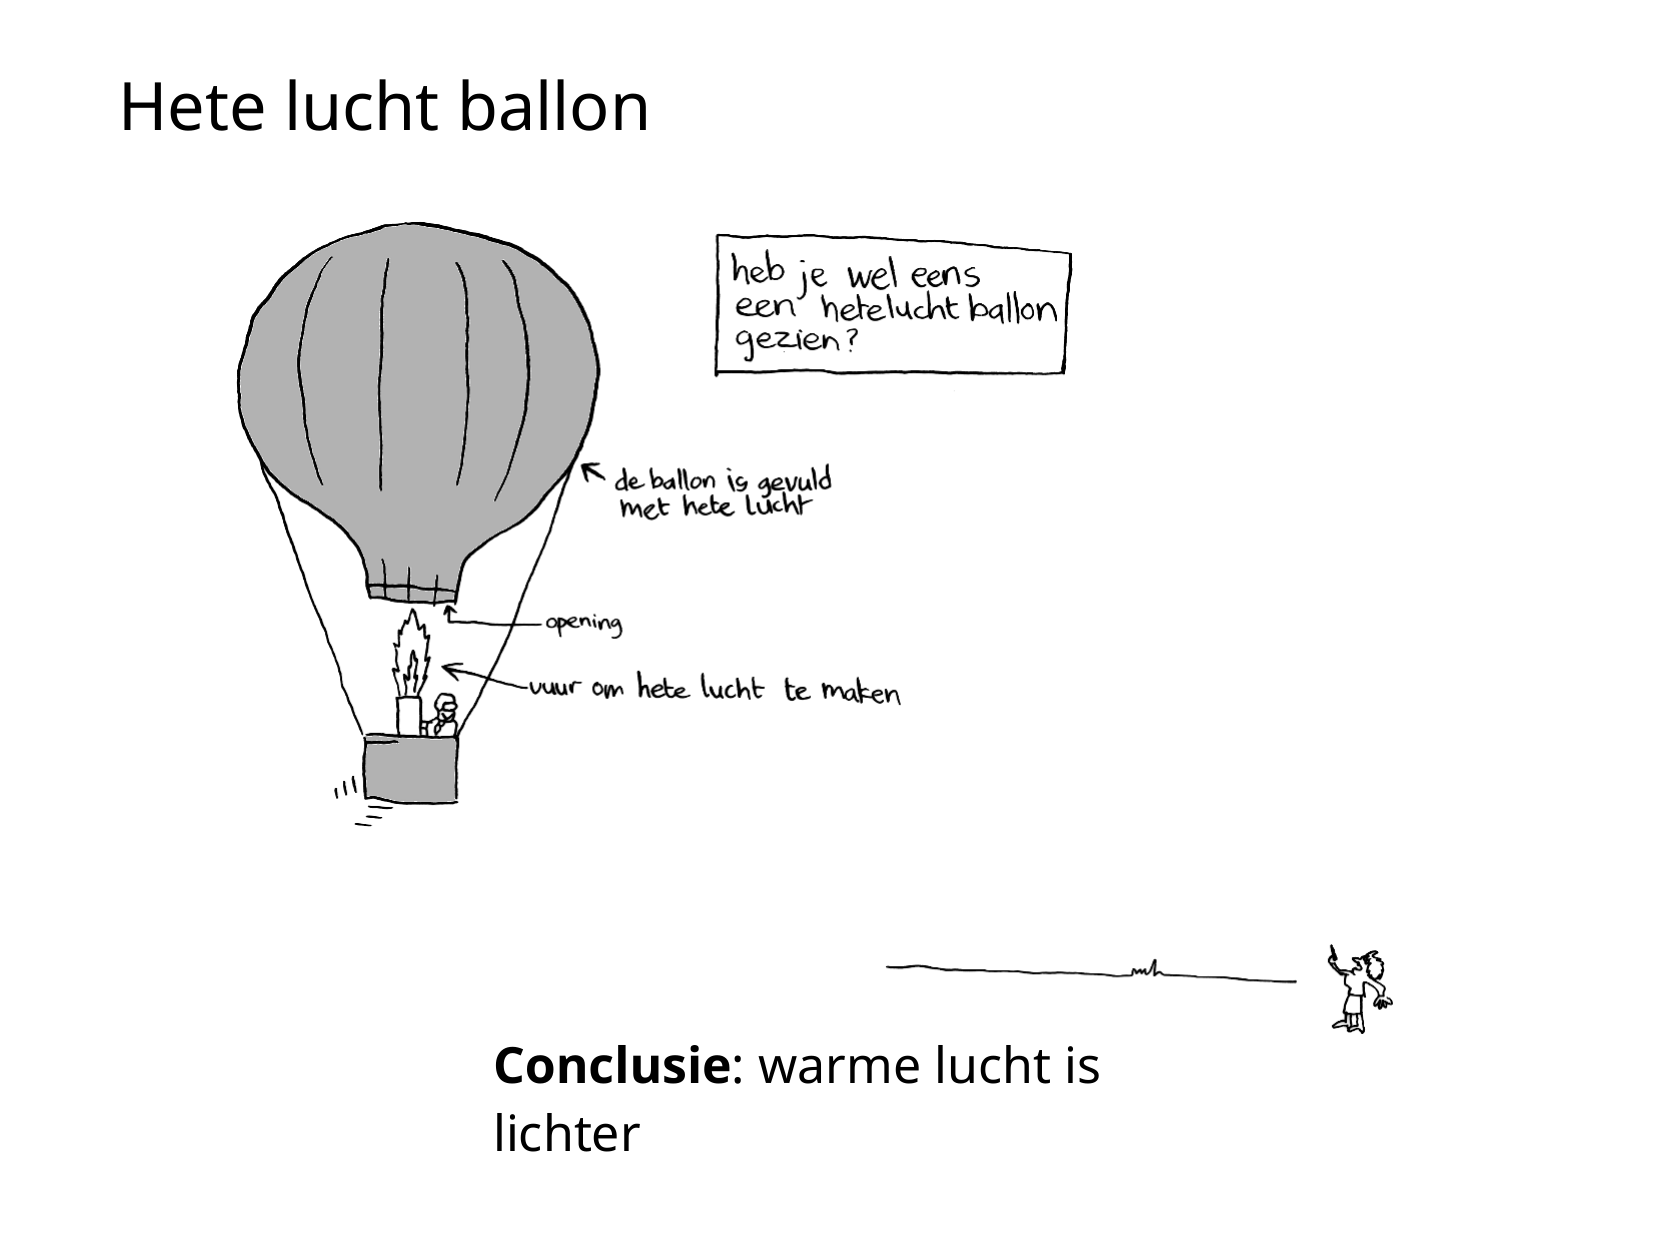

Hete lucht ballon
Conclusie: warme lucht is lichter